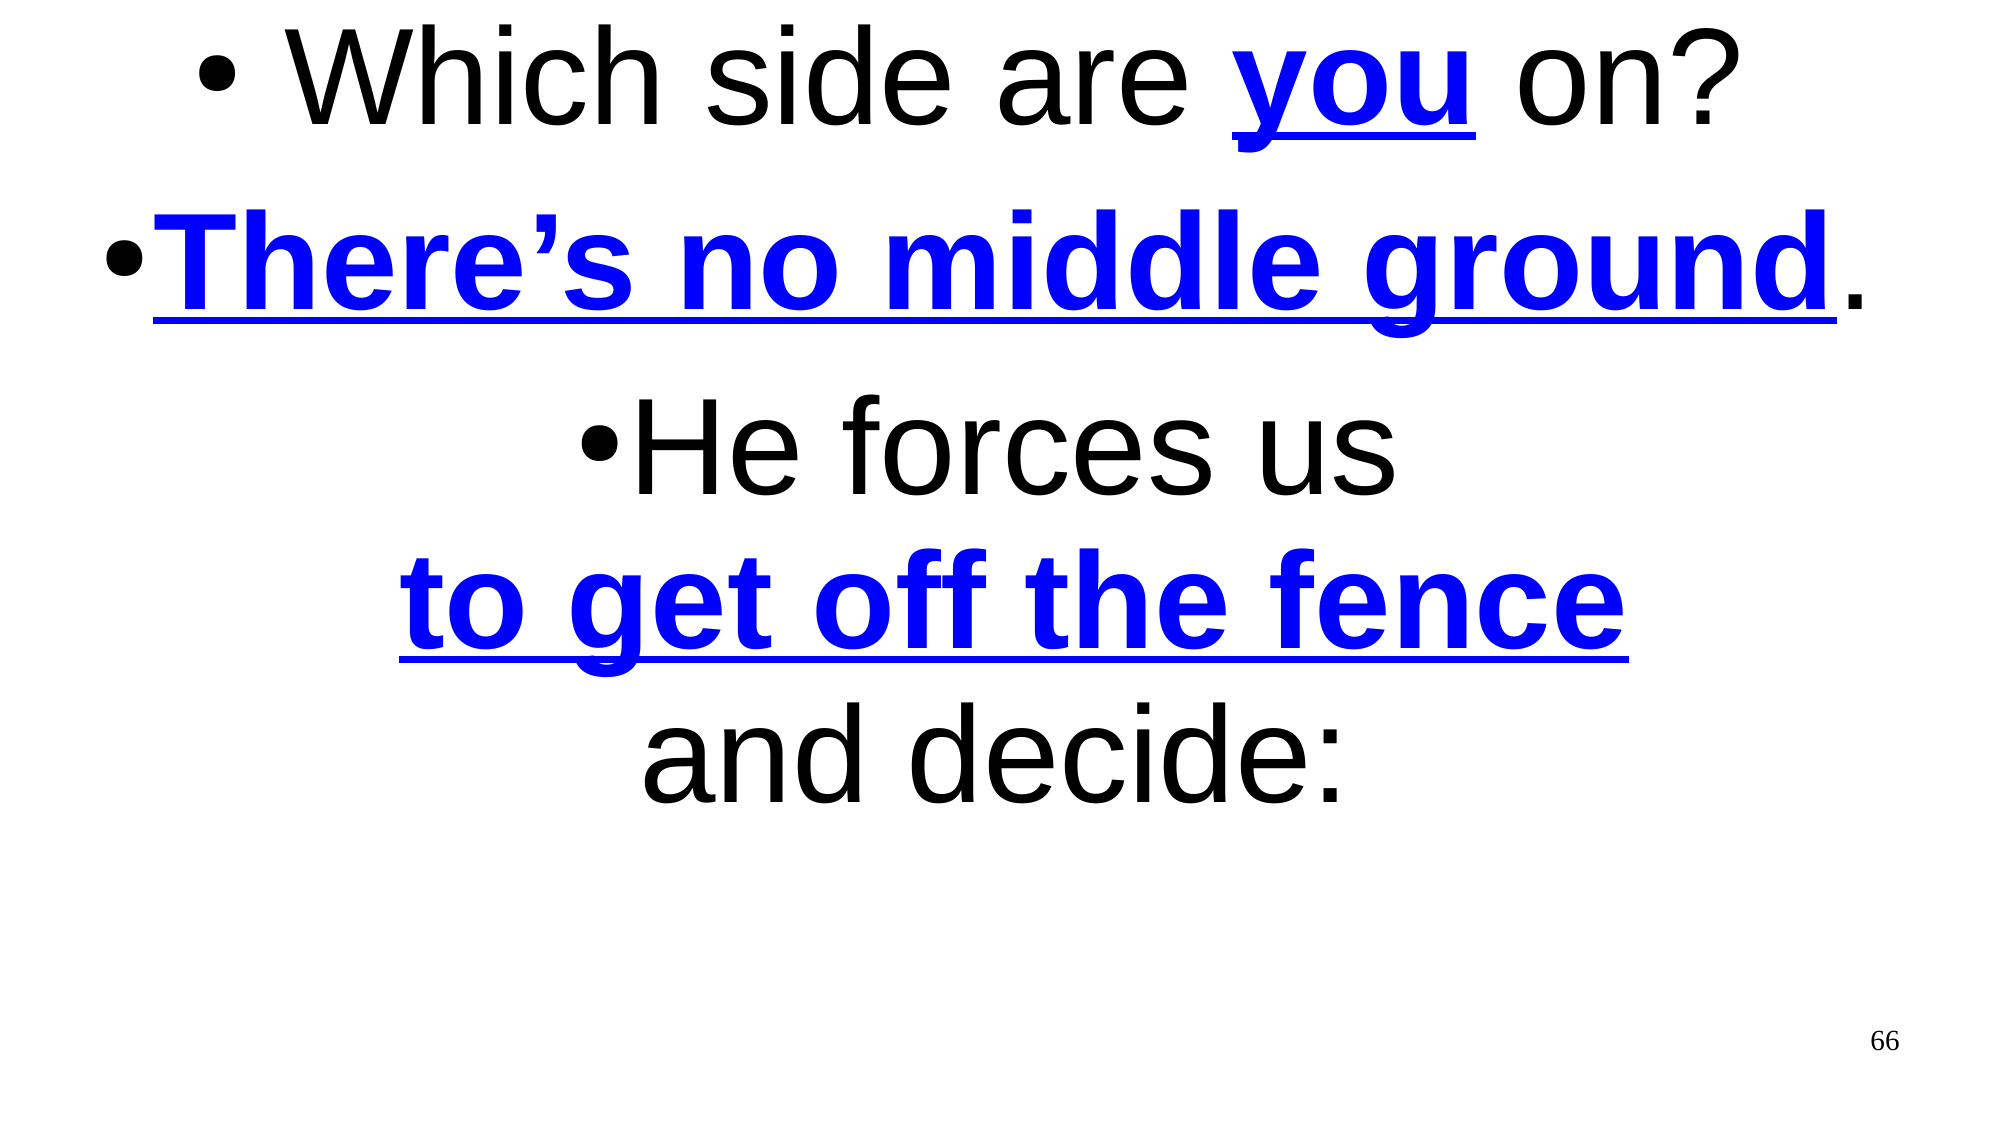

# Which side are you on?
There’s no middle ground.
He forces us
to get off the fence
and decide:
66